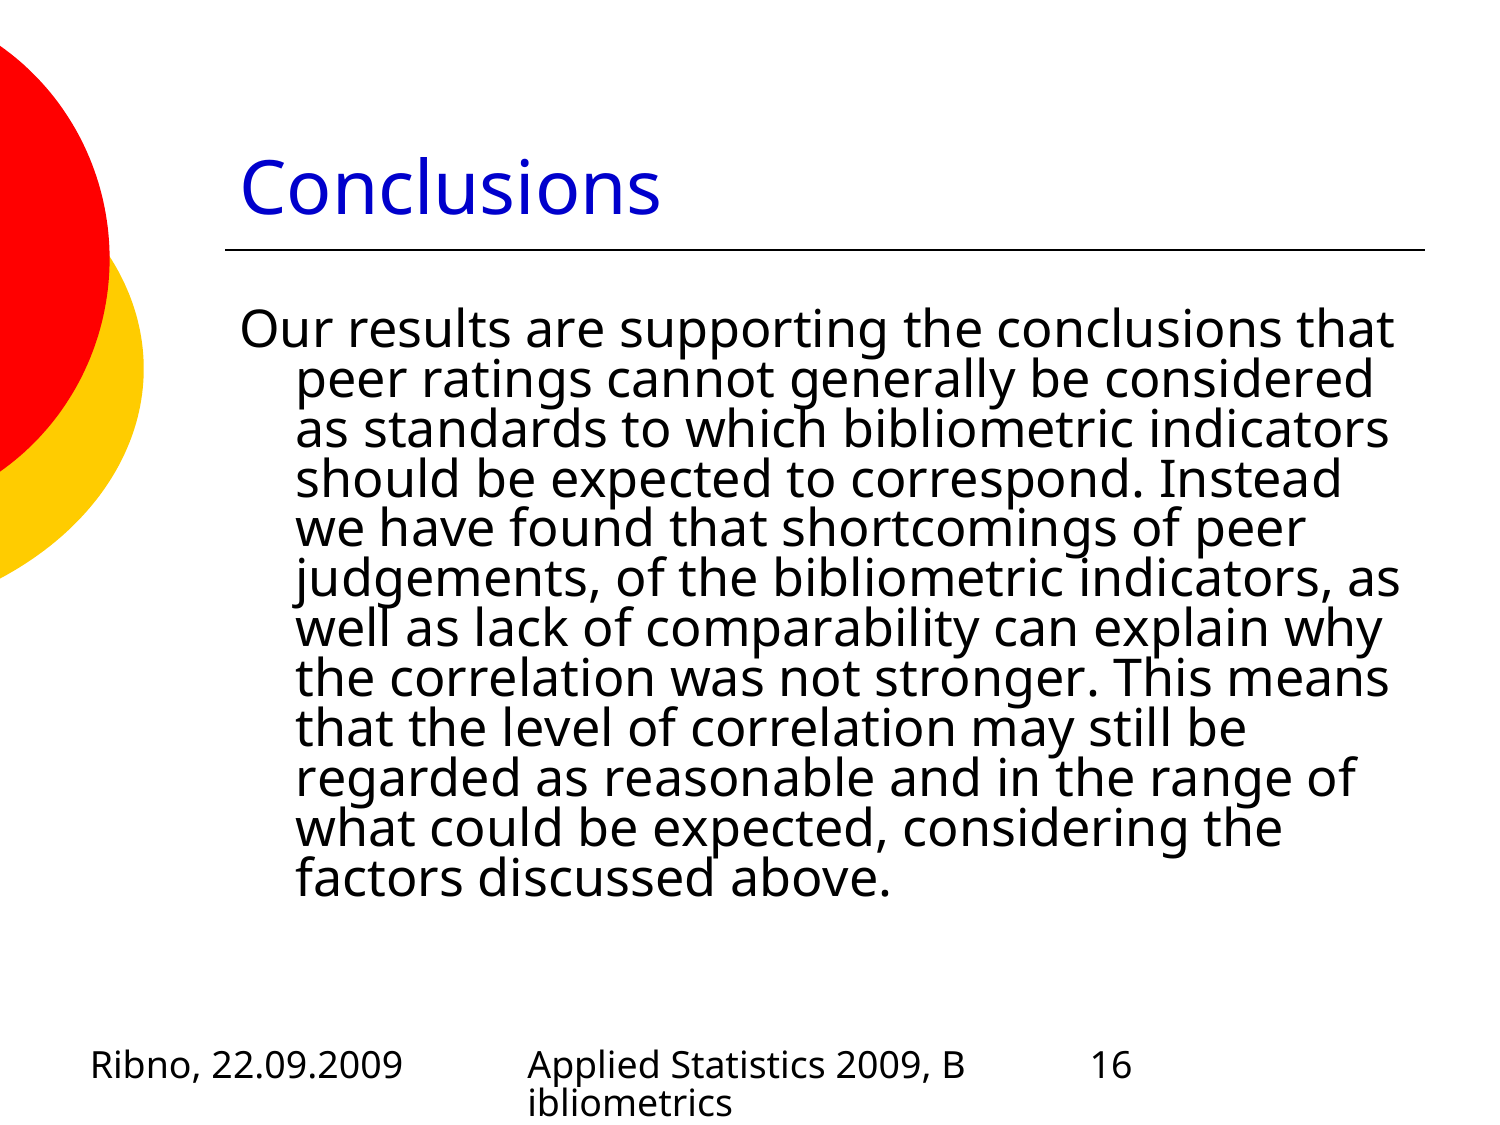

# Conclusions
Our results are supporting the conclusions that peer ratings cannot generally be considered as standards to which bibliometric indicators should be expected to correspond. Instead we have found that shortcomings of peer judgements, of the bibliometric indicators, as well as lack of comparability can explain why the correlation was not stronger. This means that the level of correlation may still be regarded as reasonable and in the range of what could be expected, considering the factors discussed above.
Ribno, 22.09.2009
Applied Statistics 2009, Bibliometrics
16